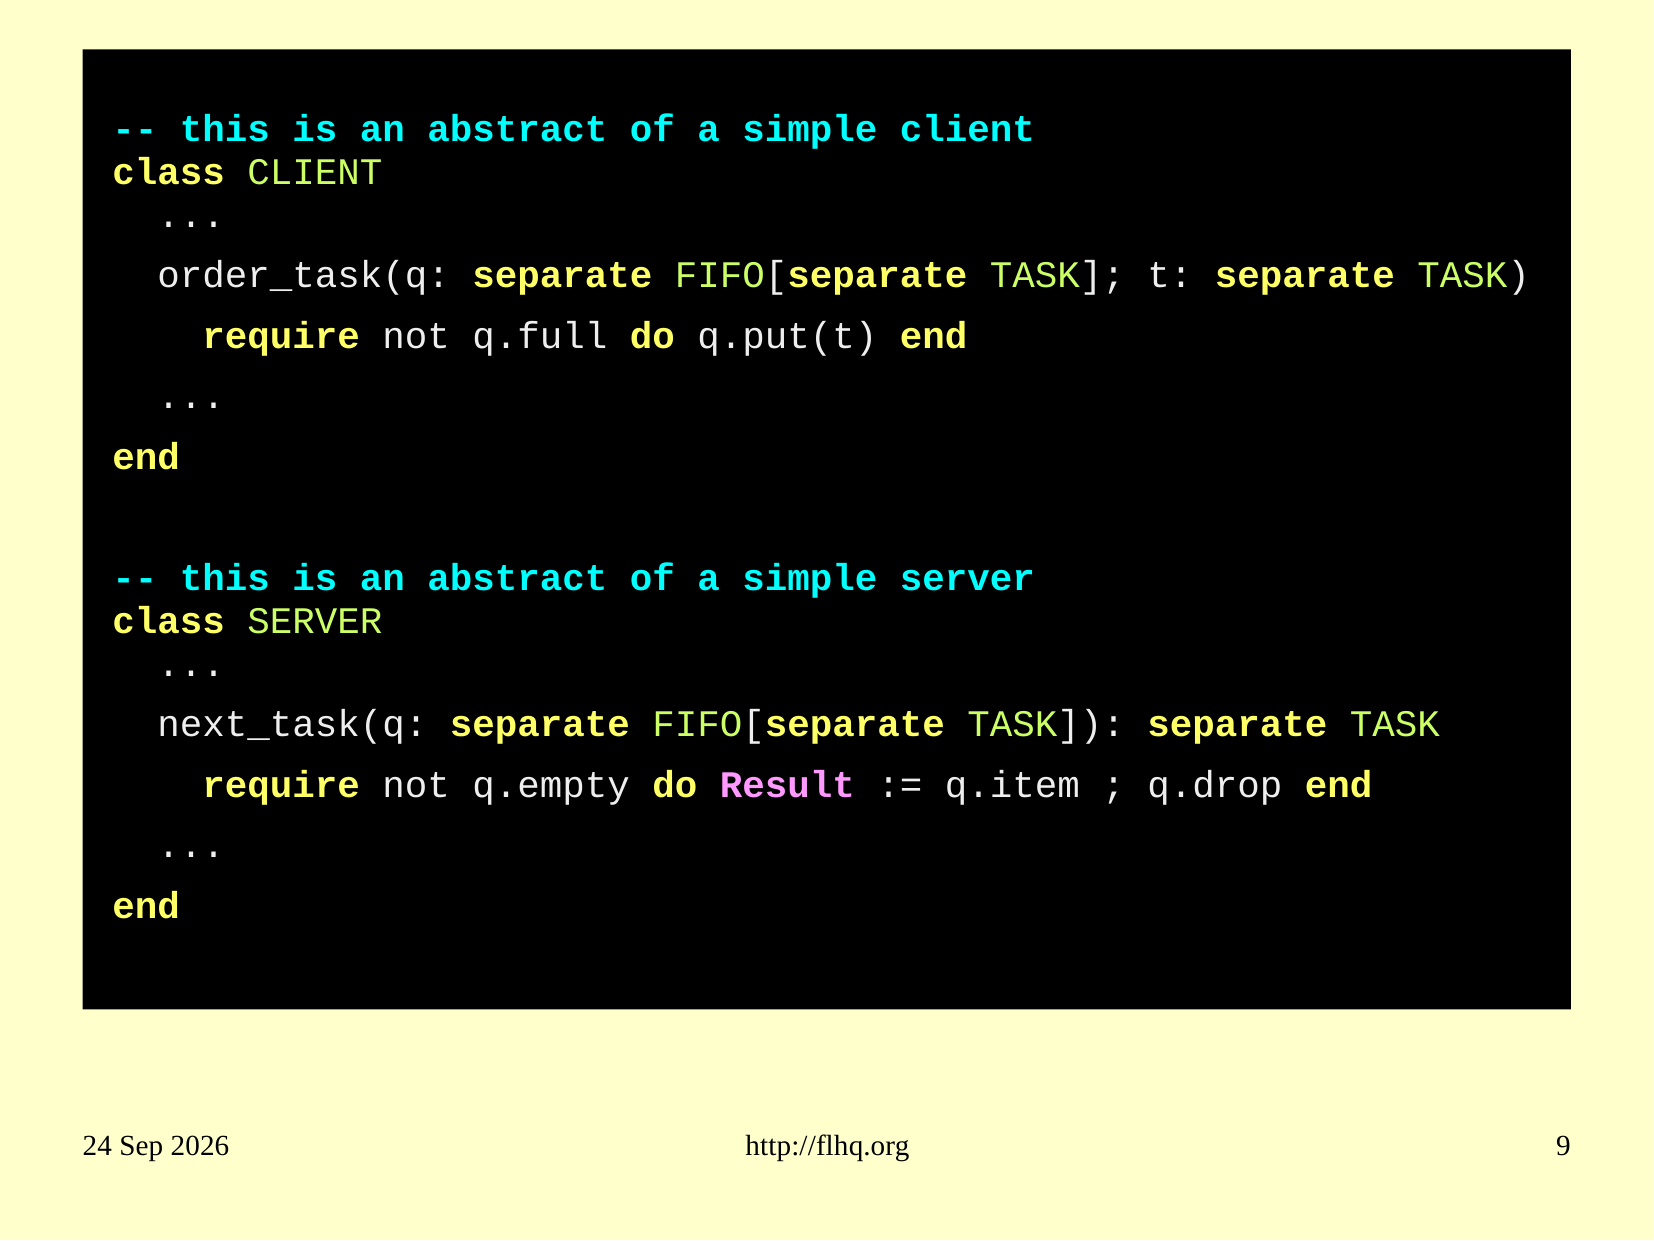

# -- this is an abstract of a simple client
class CLIENT
 ...
 order_task(q: separate FIFO[separate TASK]; t: separate TASK)
 require not q.full do q.put(t) end
 ...
end
-- this is an abstract of a simple server
class SERVER
 ...
 next_task(q: separate FIFO[separate TASK]): separate TASK
 require not q.empty do Result := q.item ; q.drop end
 ...
end
http://flhq.org
9